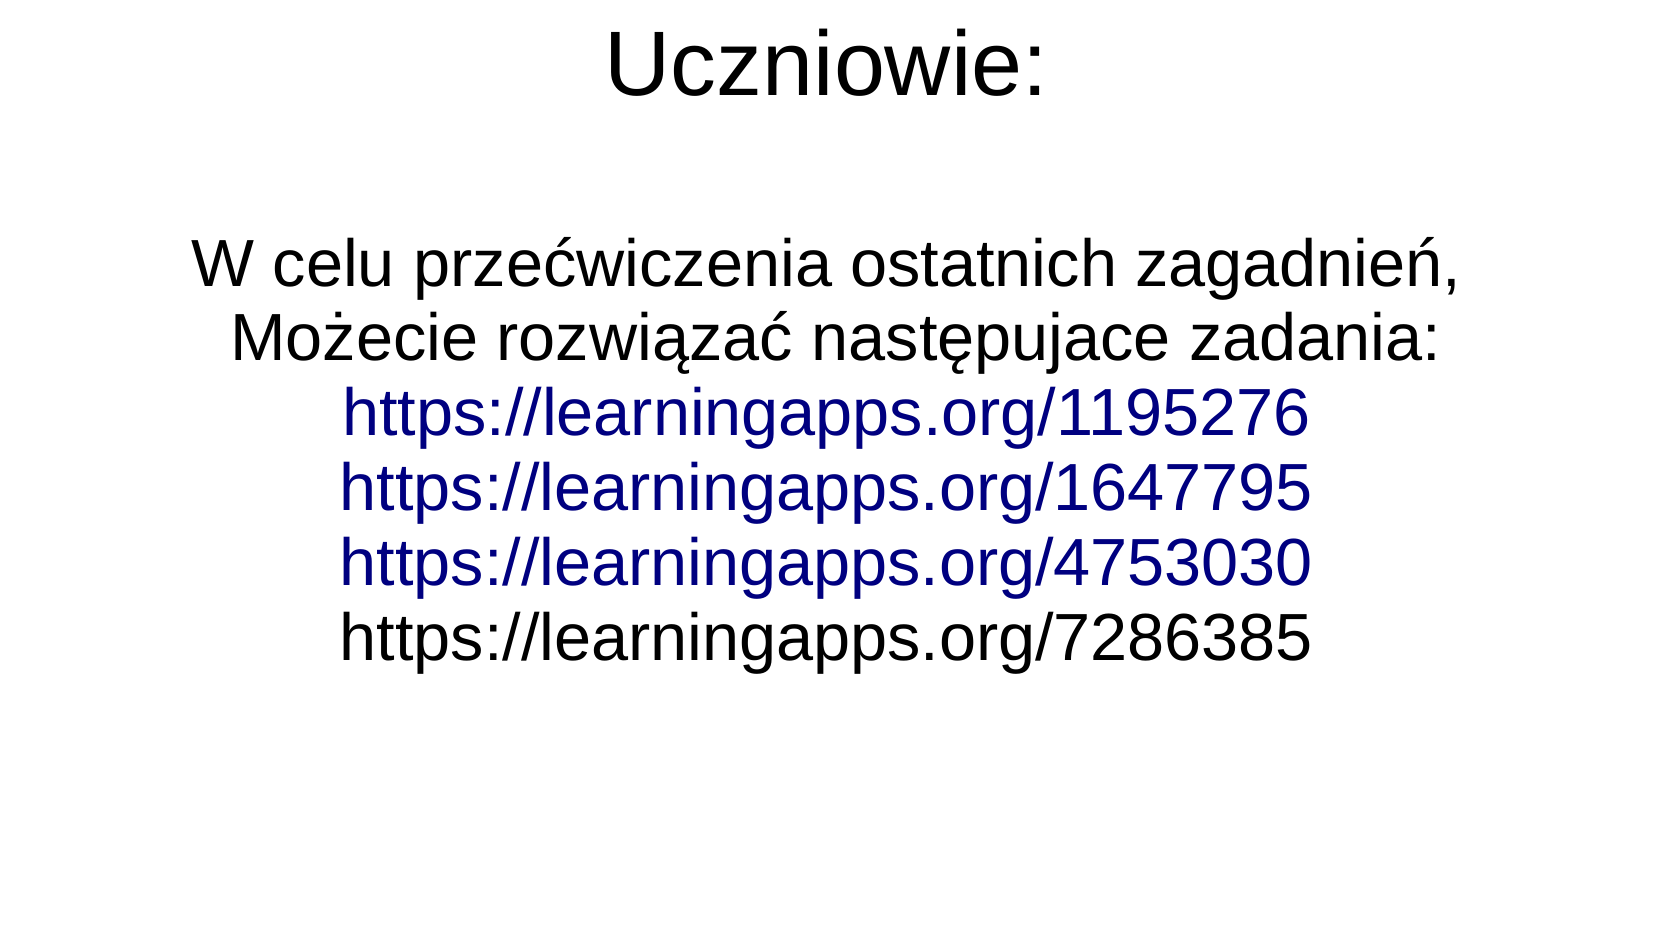

# Uczniowie:
W celu przećwiczenia ostatnich zagadnień,
 Możecie rozwiązać następujace zadania:
https://learningapps.org/1195276
https://learningapps.org/1647795
https://learningapps.org/4753030
https://learningapps.org/7286385